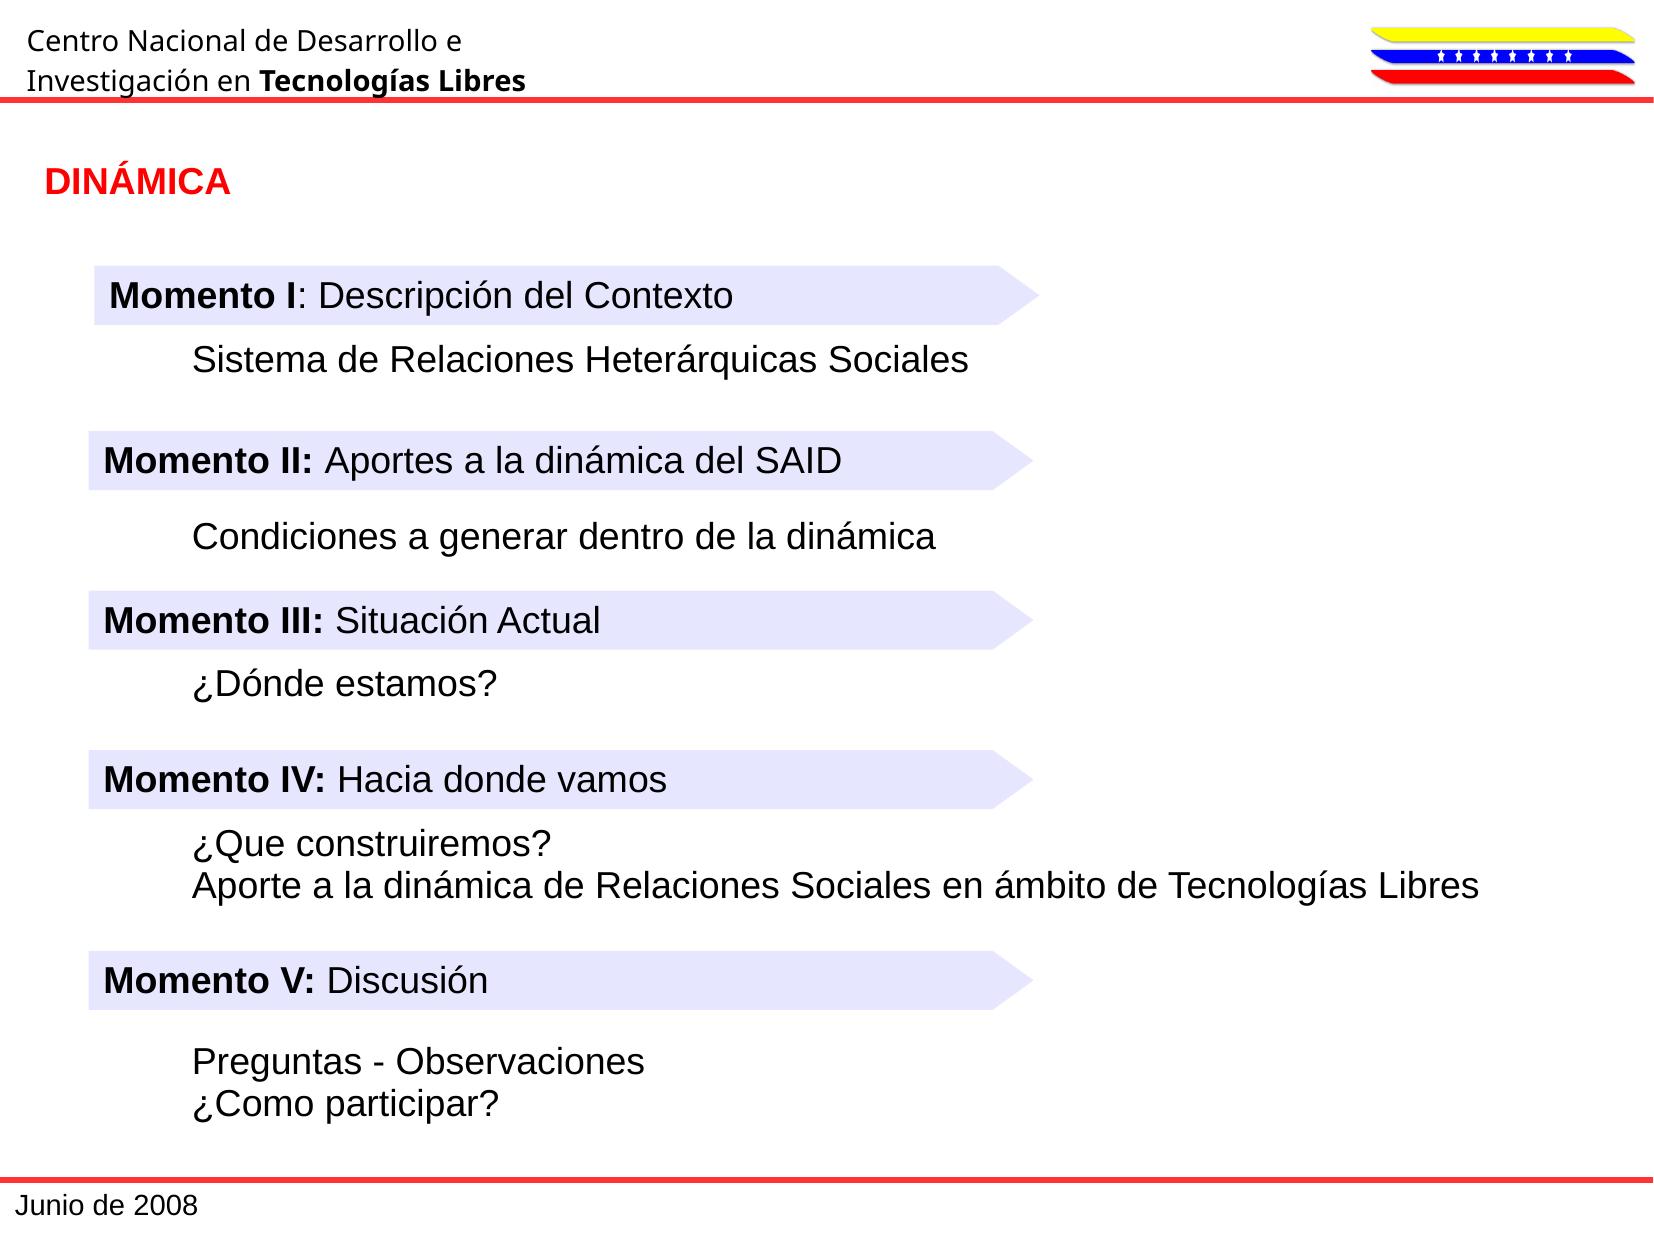

DINÁMICA
Momento I: Descripción del Contexto
Sistema de Relaciones Heterárquicas Sociales
Momento II: Aportes a la dinámica del SAID
Condiciones a generar dentro de la dinámica
Momento III: Situación Actual
¿Dónde estamos?
Momento IV: Hacia donde vamos
¿Que construiremos?
Aporte a la dinámica de Relaciones Sociales en ámbito de Tecnologías Libres
Momento V: Discusión
Preguntas - Observaciones
¿Como participar?